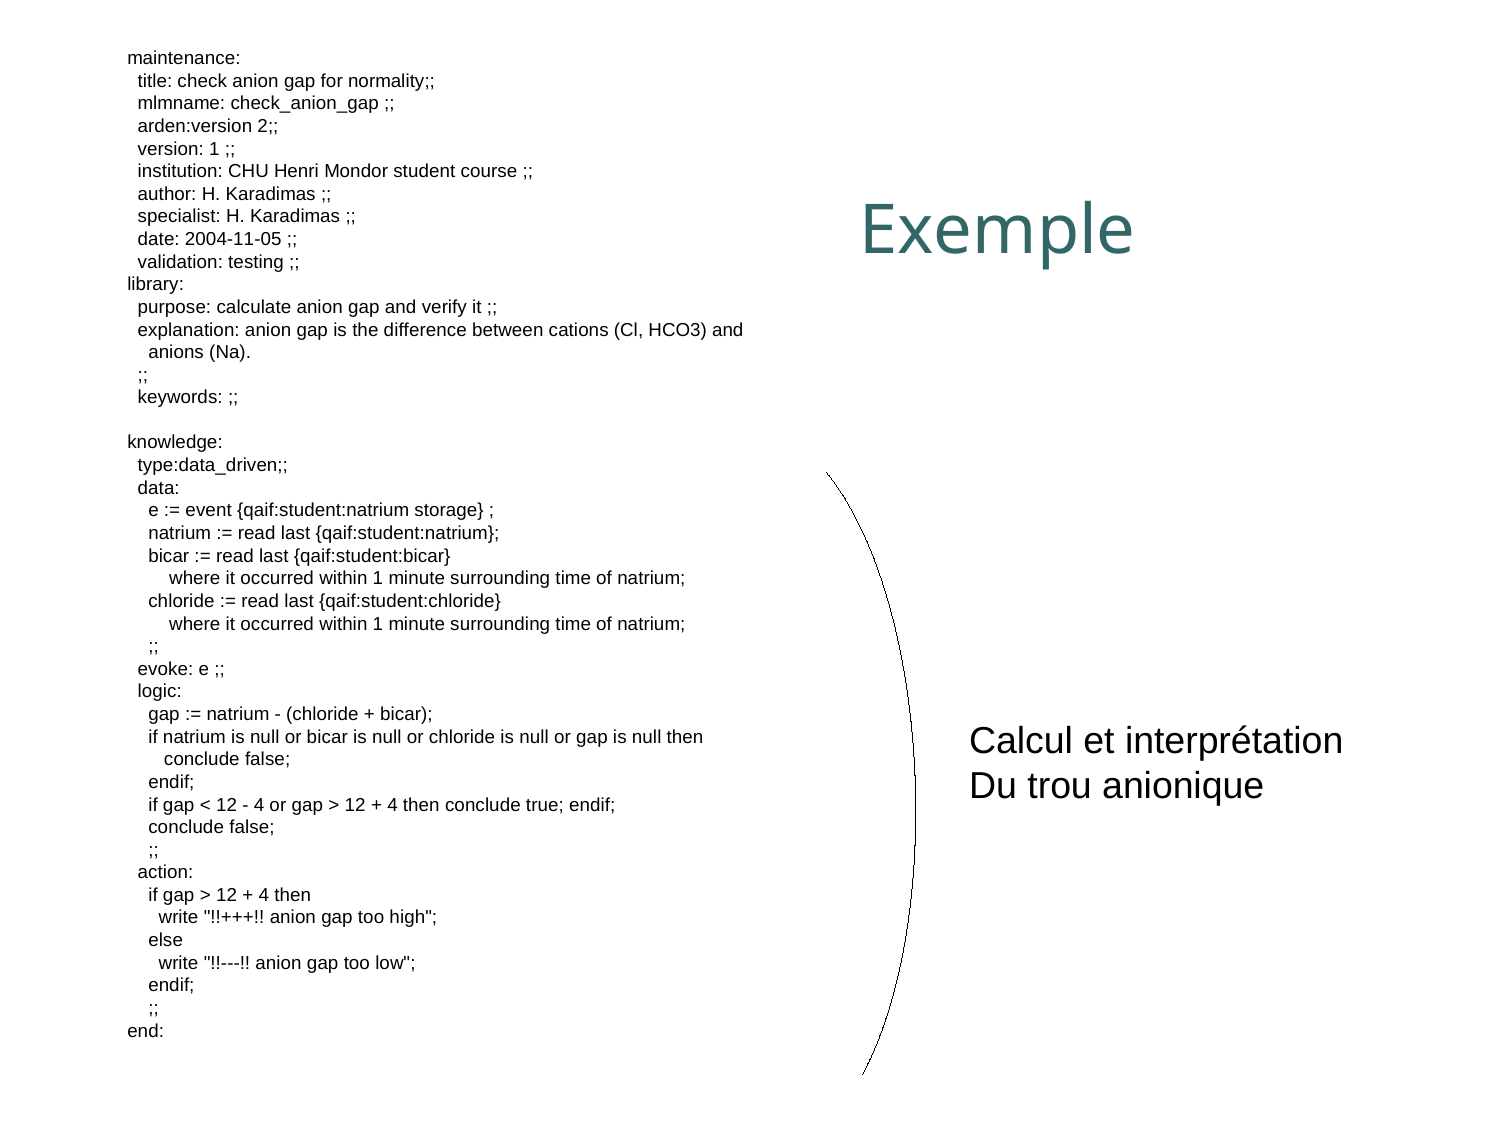

# maintenance:
 title: check anion gap for normality;;
 mlmname: check_anion_gap ;;
 arden:version 2;;
 version: 1 ;;
 institution: CHU Henri Mondor student course ;;
 author: H. Karadimas ;;
 specialist: H. Karadimas ;;
 date: 2004-11-05 ;;
 validation: testing ;;
library:
 purpose: calculate anion gap and verify it ;;
 explanation: anion gap is the difference between cations (Cl, HCO3) and
 anions (Na).
 ;;
 keywords: ;;
knowledge:
 type:data_driven;;
 data:
 e := event {qaif:student:natrium storage} ;
 natrium := read last {qaif:student:natrium};
 bicar := read last {qaif:student:bicar}
 where it occurred within 1 minute surrounding time of natrium;
 chloride := read last {qaif:student:chloride}
 where it occurred within 1 minute surrounding time of natrium;
 ;;
 evoke: e ;;
 logic:
 gap := natrium - (chloride + bicar);
 if natrium is null or bicar is null or chloride is null or gap is null then
 conclude false;
 endif;
 if gap < 12 - 4 or gap > 12 + 4 then conclude true; endif;
 conclude false;
 ;;
 action:
 if gap > 12 + 4 then
 write "!!+++!! anion gap too high";
 else
 write "!!---!! anion gap too low";
 endif;
 ;;
end:
Exemple
Calcul et interprétation
Du trou anionique